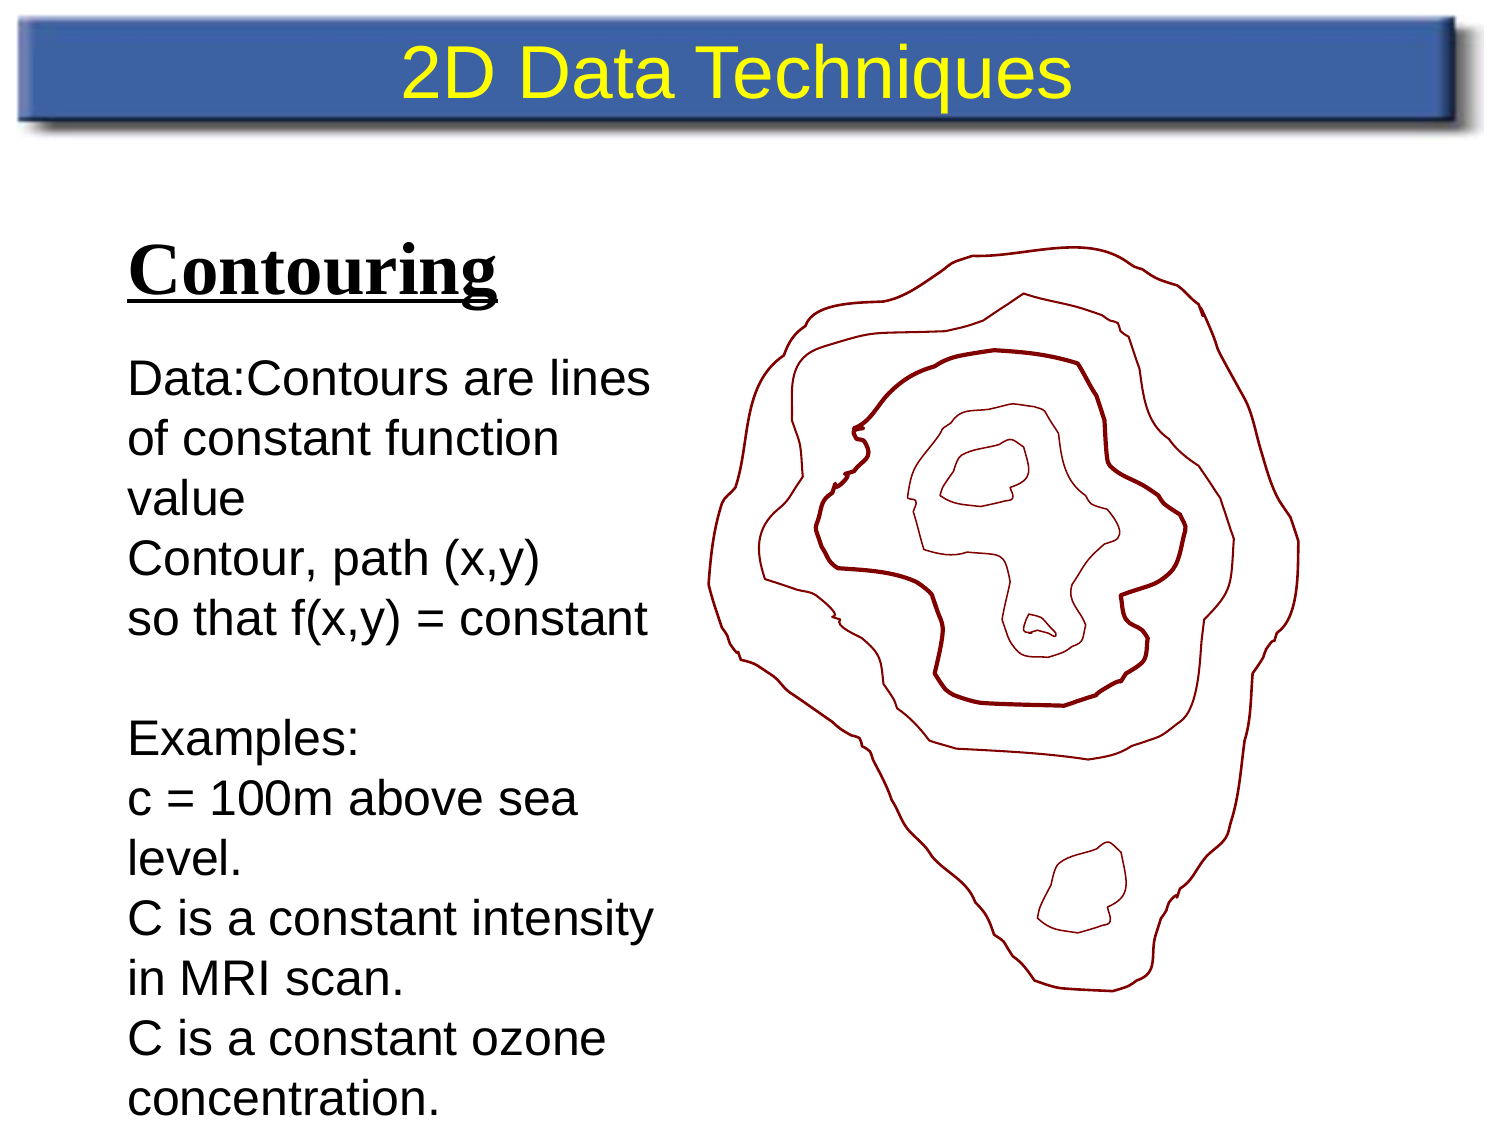

# 2D Data Techniques
Contouring
Data:Contours are lines of constant function value
Contour, path (x,y)
so that f(x,y) = constant
Examples:
c = 100m above sea level.
C is a constant intensity in MRI scan.
C is a constant ozone
concentration.